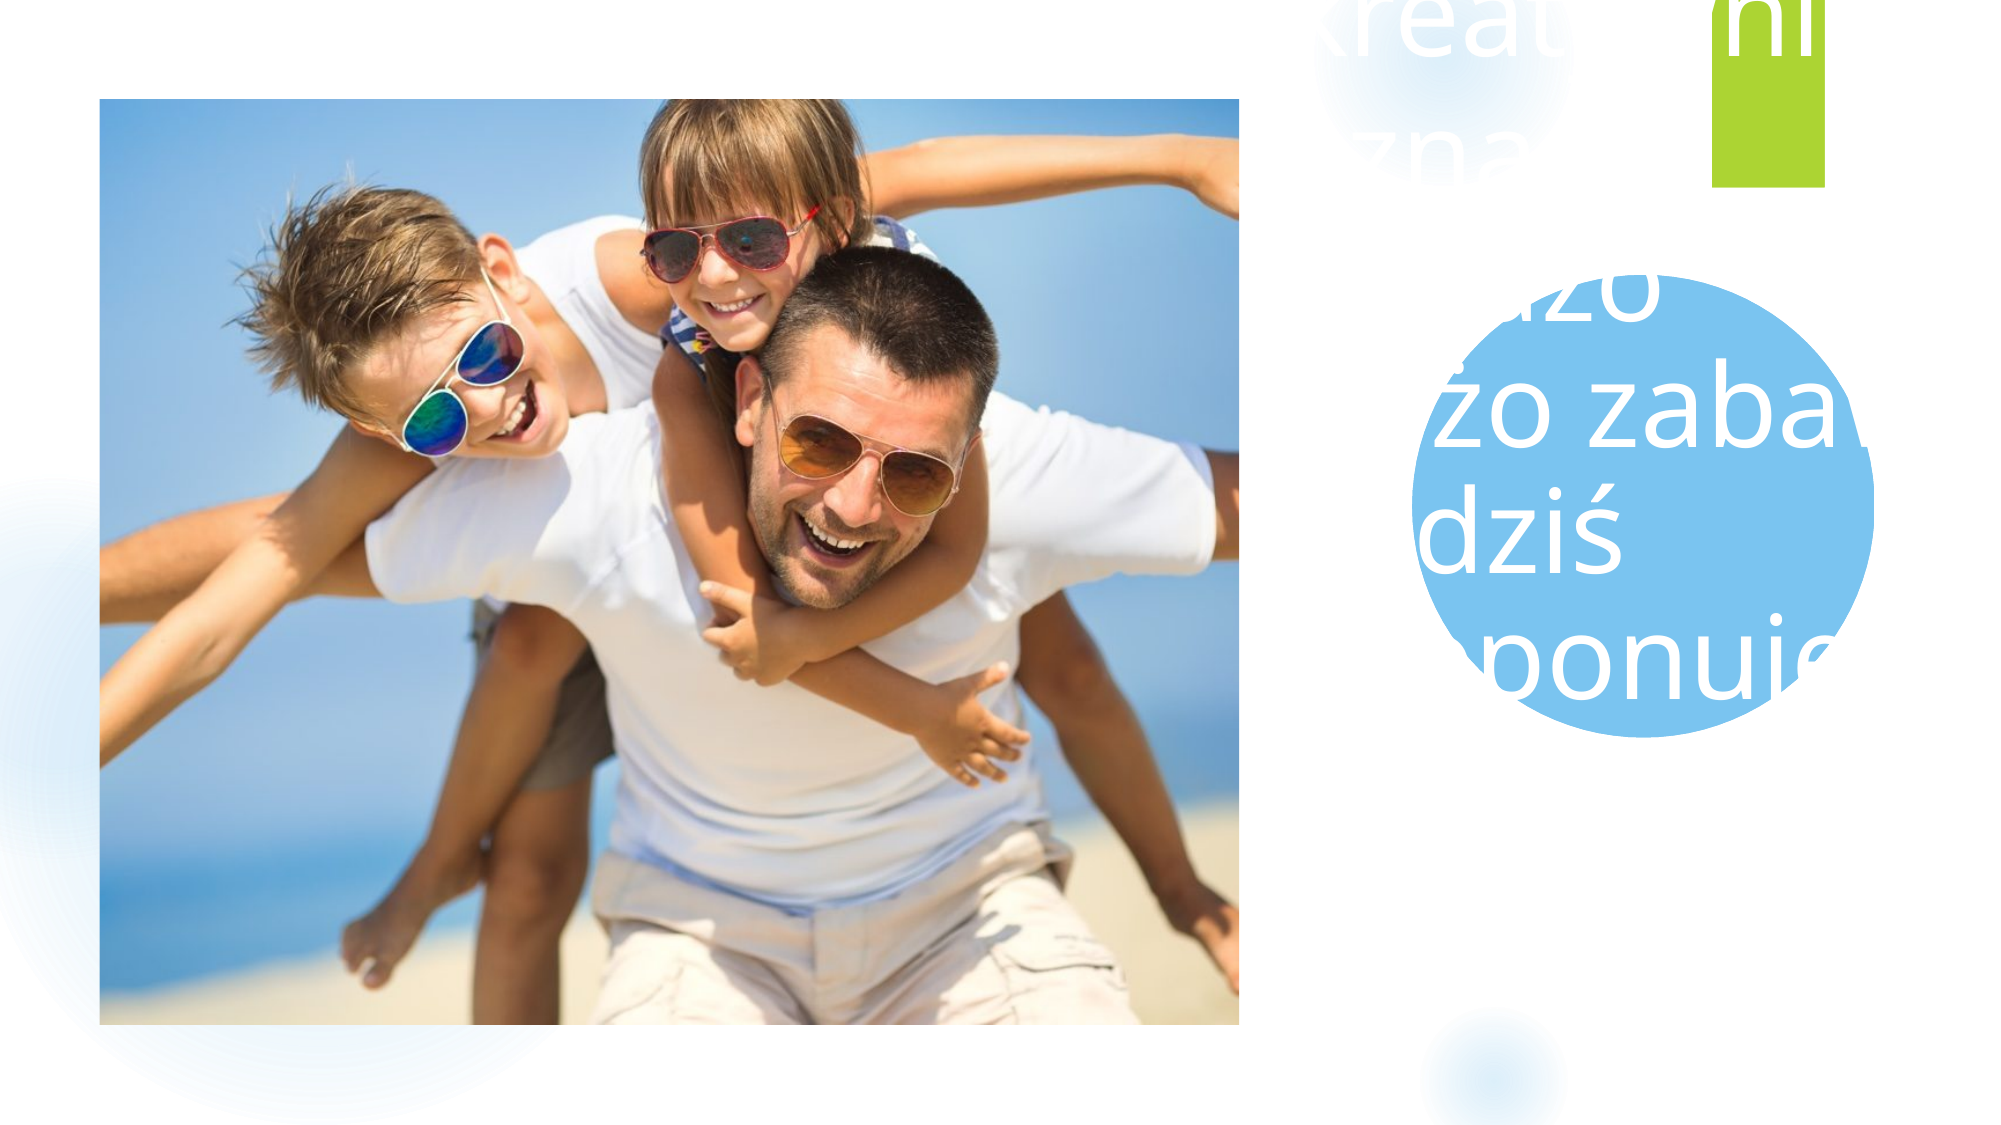

Pora na zabawy z tatą
Wiem, że jesteście kreatywni
i znacie bardzo dużo zabaw. Ja dziś proponuję następujące zabawy...